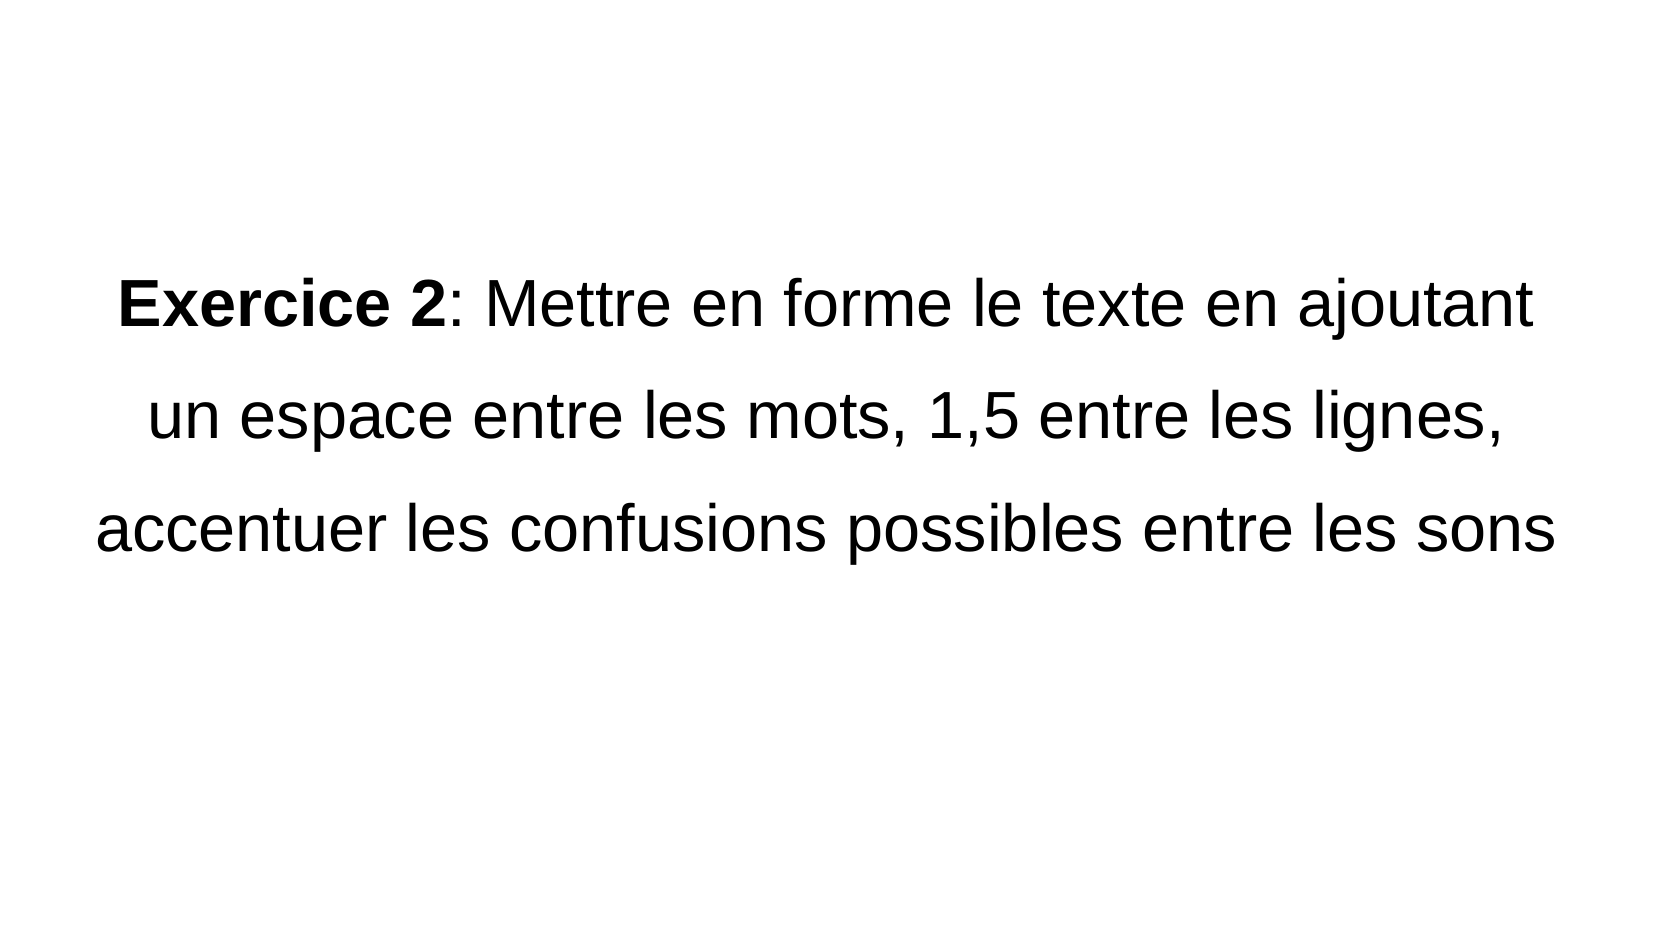

# Exercice 2: Mettre en forme le texte en ajoutant un espace entre les mots, 1,5 entre les lignes, accentuer les confusions possibles entre les sons